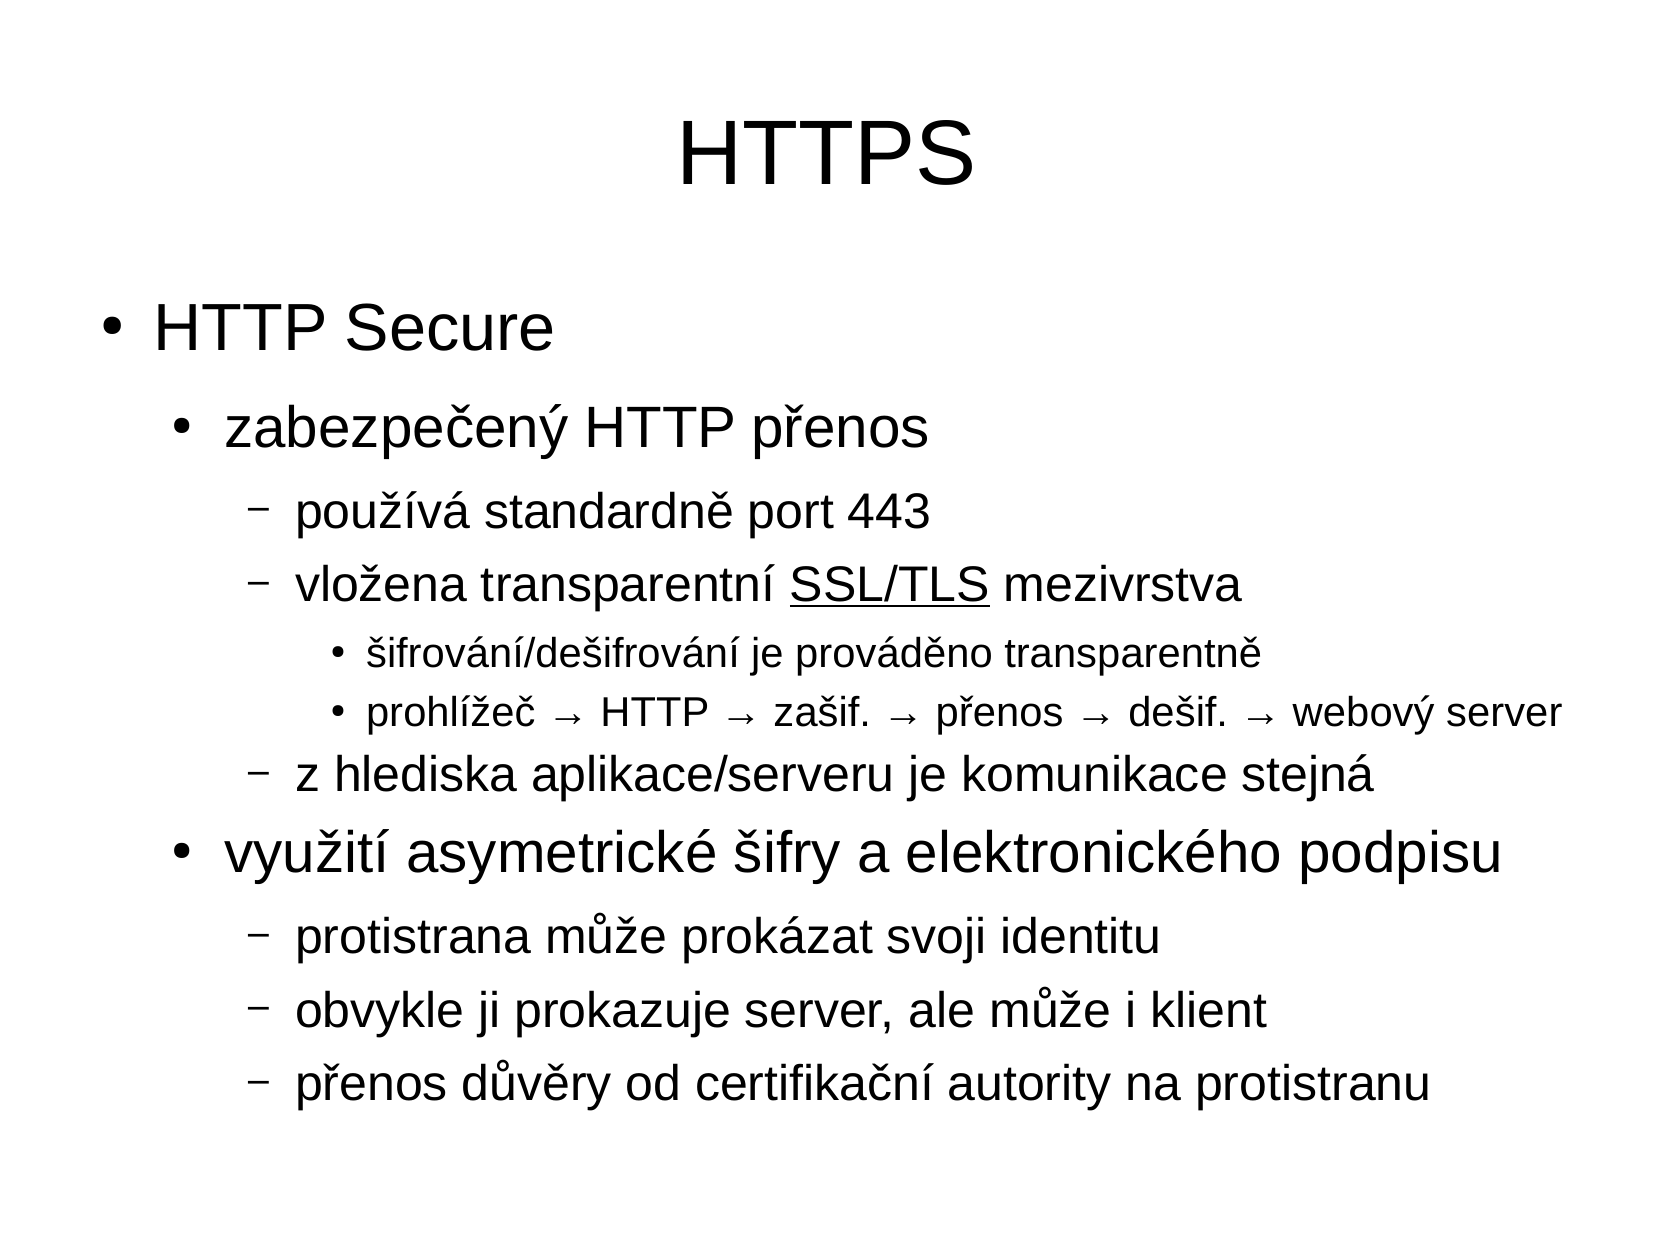

# HTTPS
HTTP Secure
zabezpečený HTTP přenos
používá standardně port 443
vložena transparentní SSL/TLS mezivrstva
šifrování/dešifrování je prováděno transparentně
prohlížeč → HTTP → zašif. → přenos → dešif. → webový server
z hlediska aplikace/serveru je komunikace stejná
využití asymetrické šifry a elektronického podpisu
protistrana může prokázat svoji identitu
obvykle ji prokazuje server, ale může i klient
přenos důvěry od certifikační autority na protistranu